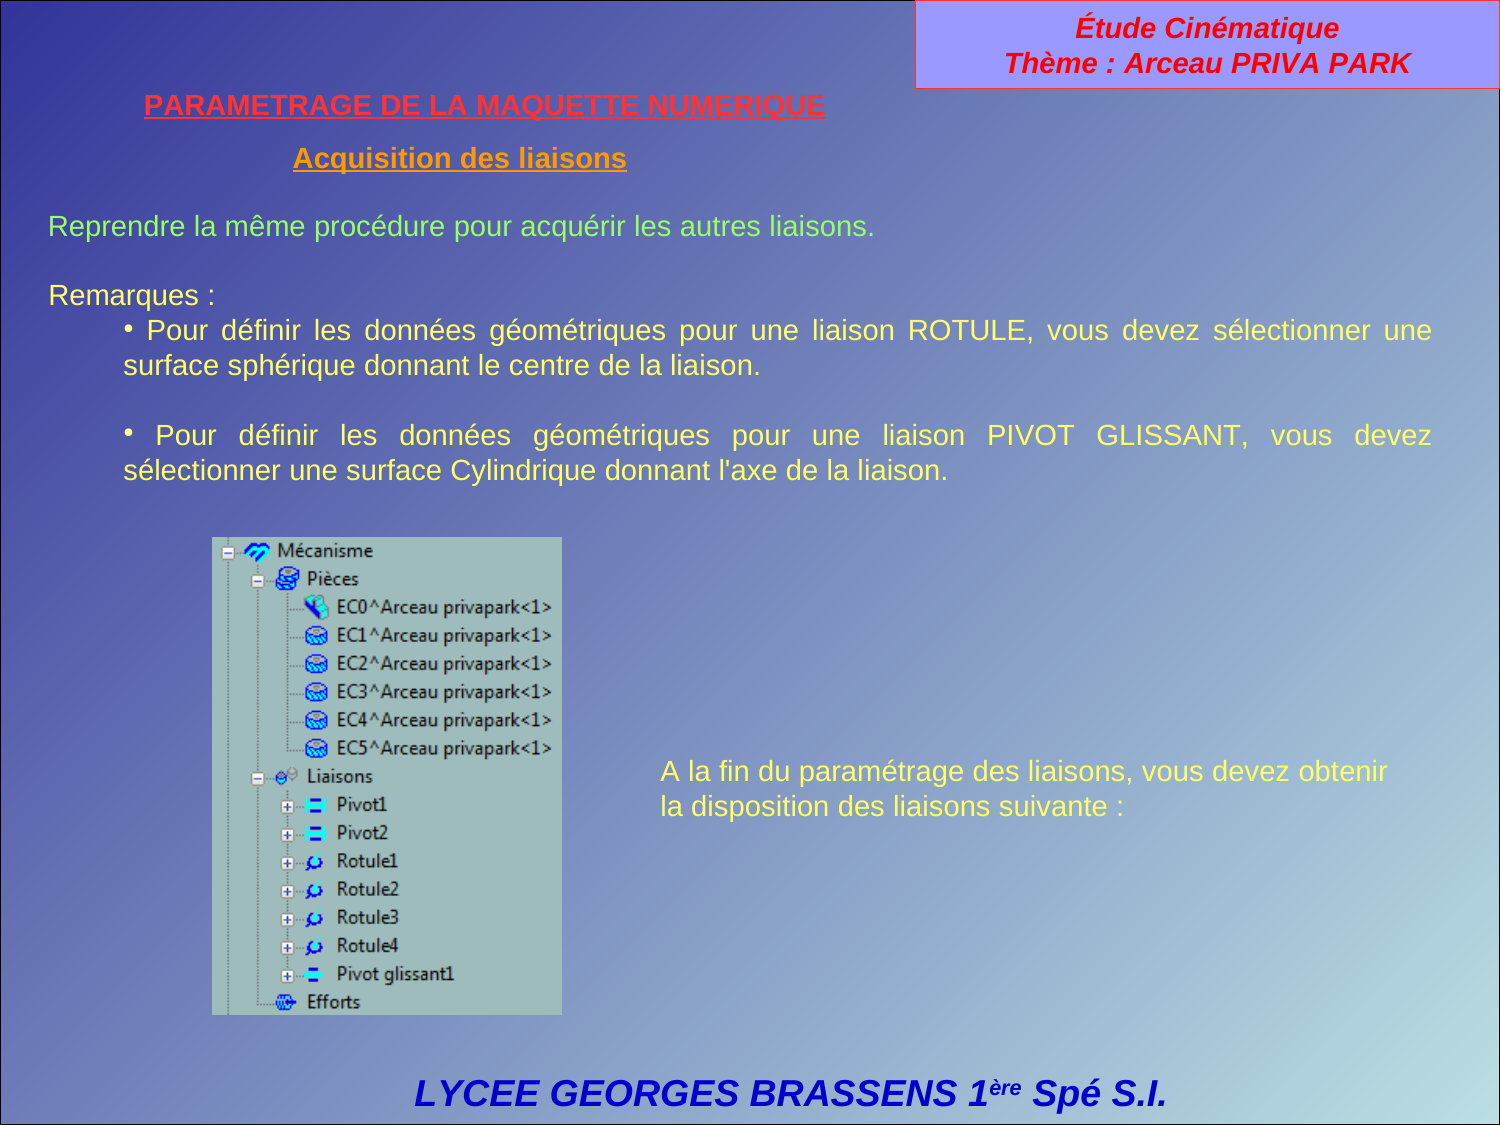

PARAMETRAGE DE LA MAQUETTE NUMERIQUE
Acquisition des liaisons
Reprendre la même procédure pour acquérir les autres liaisons.
Remarques :
 Pour définir les données géométriques pour une liaison ROTULE, vous devez sélectionner une surface sphérique donnant le centre de la liaison.
 Pour définir les données géométriques pour une liaison PIVOT GLISSANT, vous devez sélectionner une surface Cylindrique donnant l'axe de la liaison.
A la fin du paramétrage des liaisons, vous devez obtenir la disposition des liaisons suivante :